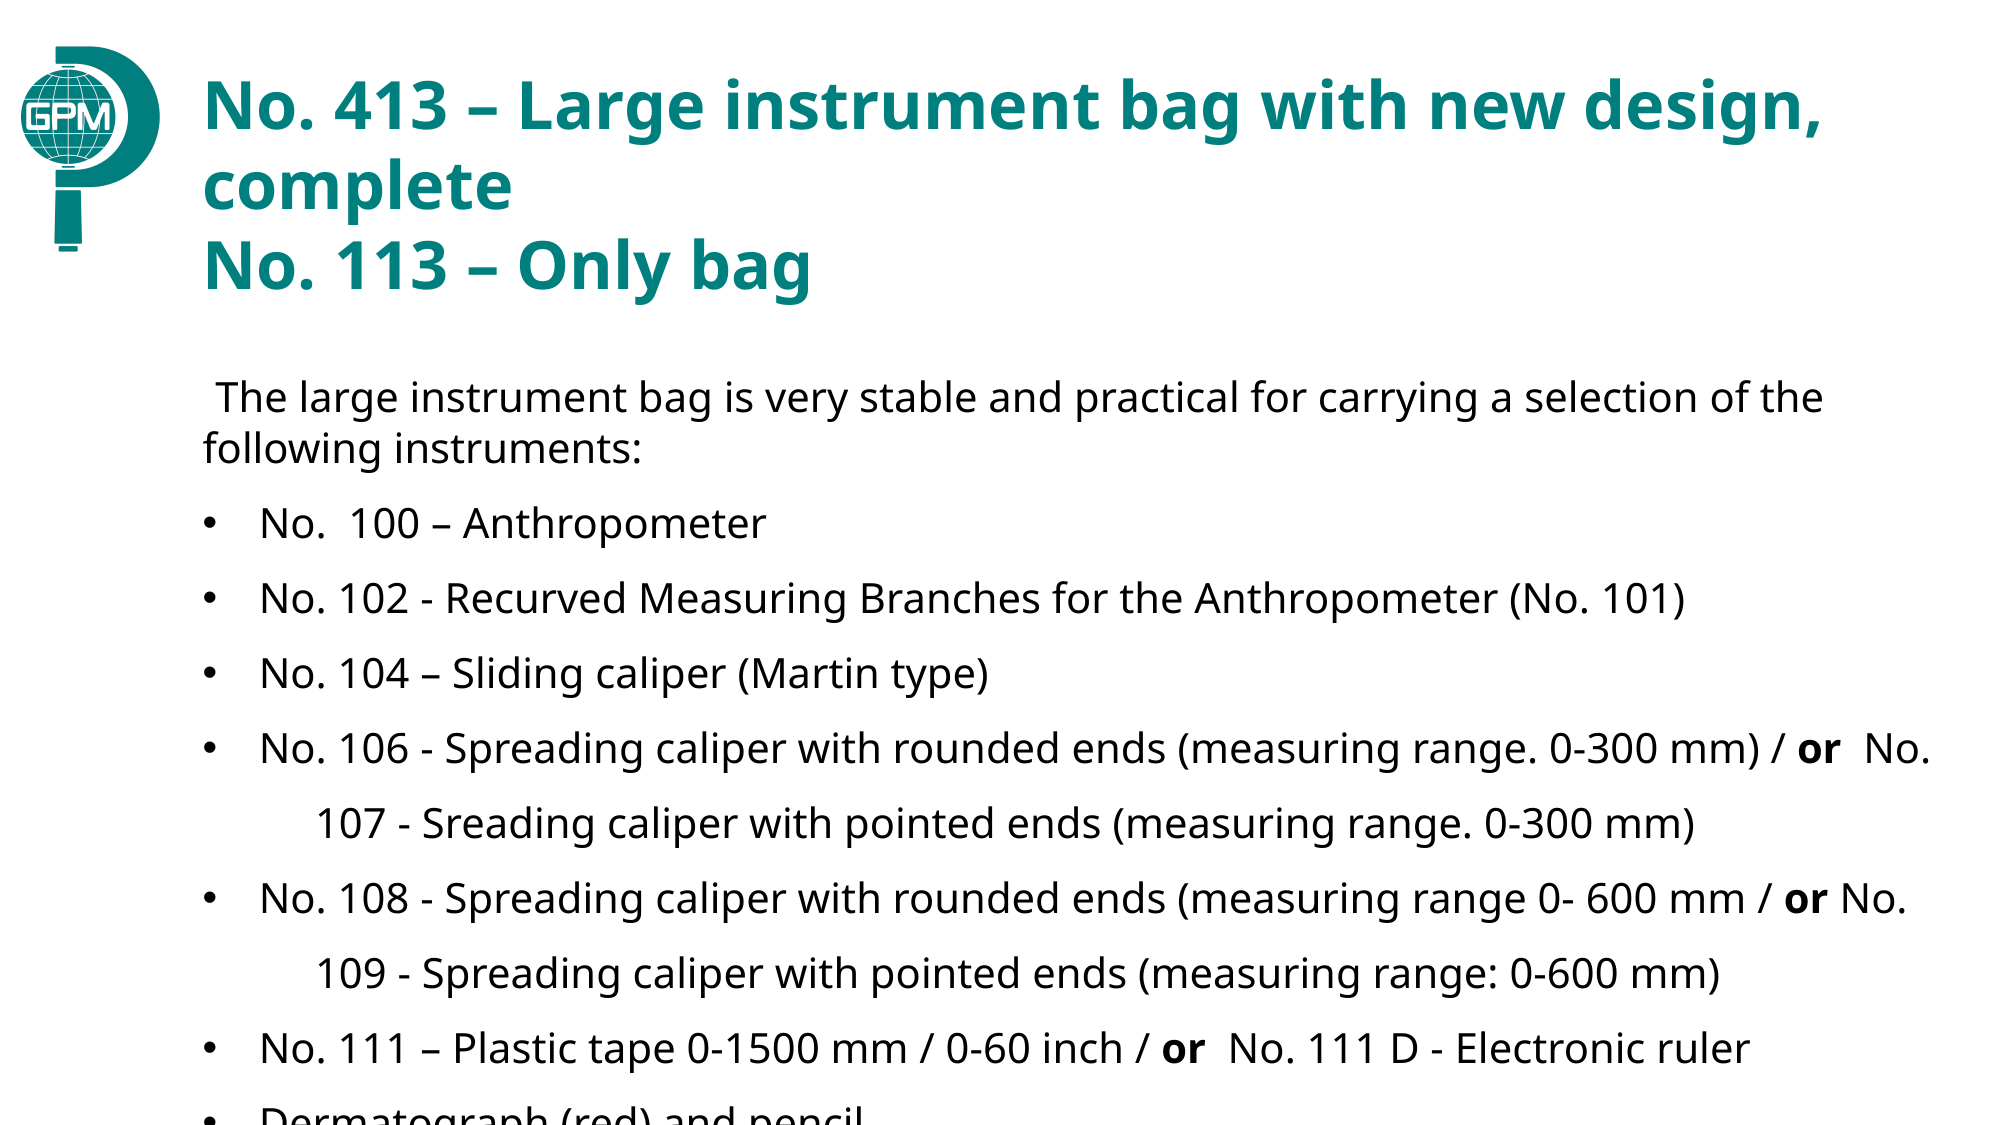

#
No. 413 – Large instrument bag with new design, complete
No. 113 – Only bag
 The large instrument bag is very stable and practical for carrying a selection of the following instruments:
No. 100 – Anthropometer
No. 102 - Recurved Measuring Branches for the Anthropometer (No. 101)
No. 104 – Sliding caliper (Martin type)
No. 106 - Spreading caliper with rounded ends (measuring range. 0-300 mm) / or No. 107 - Sreading caliper with pointed ends (measuring range. 0-300 mm)
No. 108 - Spreading caliper with rounded ends (measuring range 0- 600 mm / or No. 109 - Spreading caliper with pointed ends (measuring range: 0-600 mm)
No. 111 – Plastic tape 0-1500 mm / 0-60 inch / or No. 111 D - Electronic ruler
Dermatograph (red) and pencil